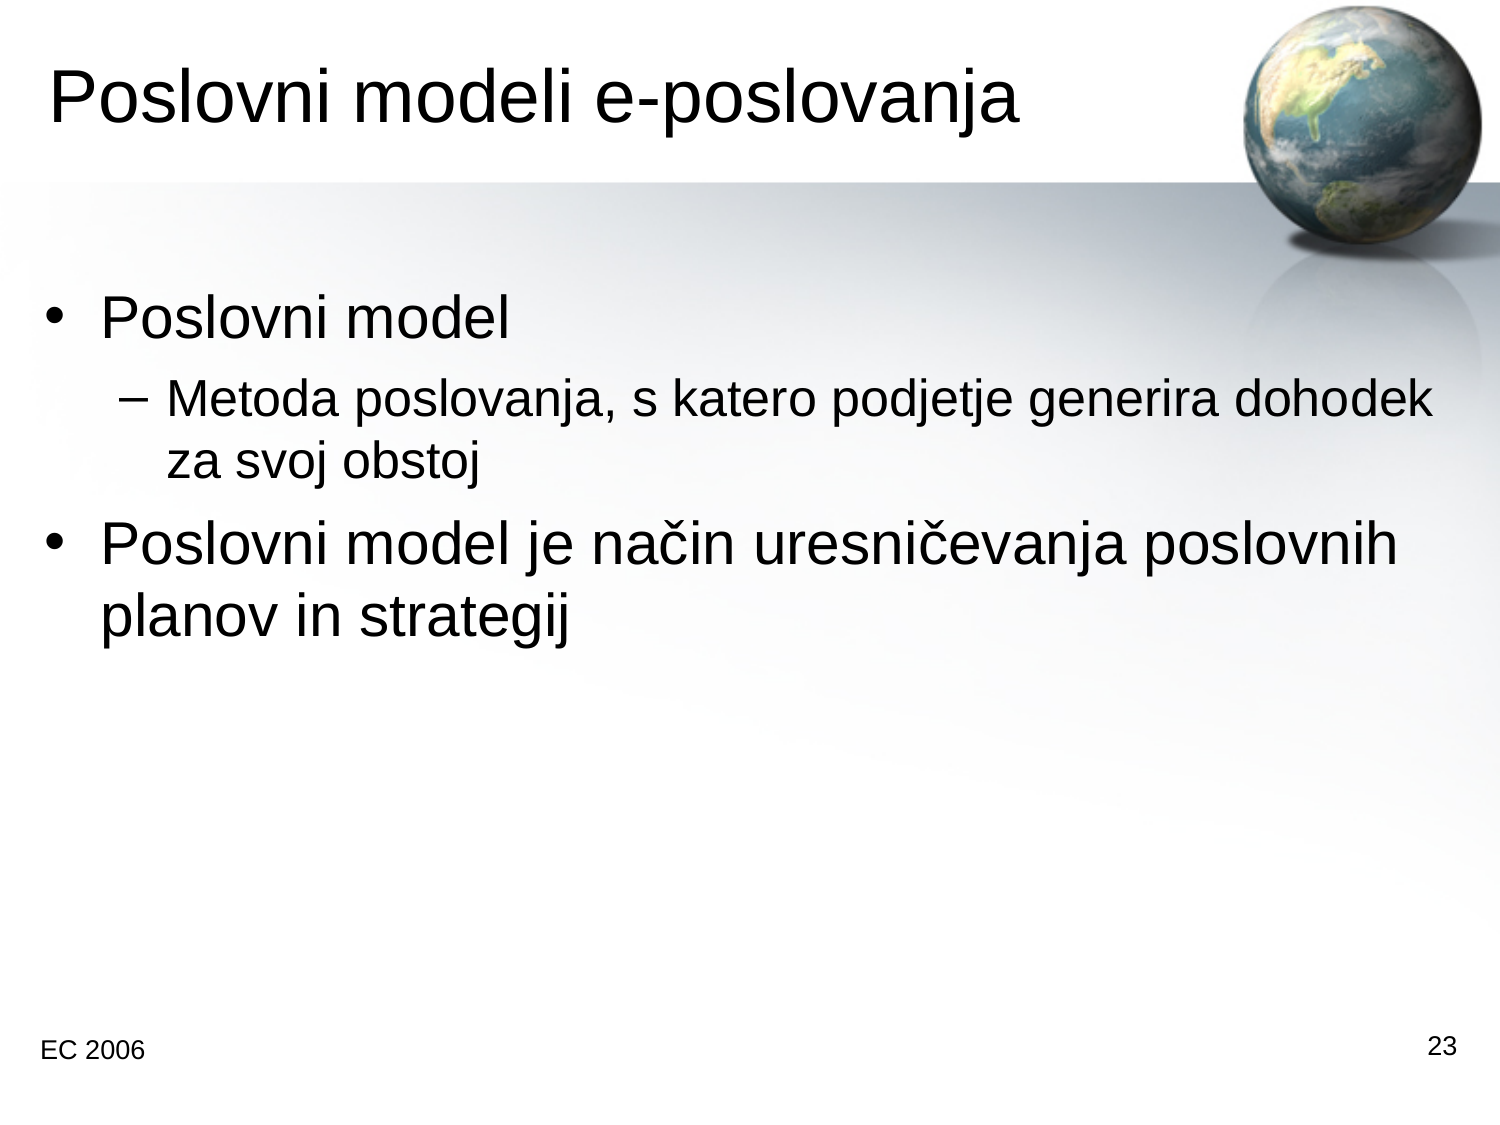

# Poslovni modeli e-poslovanja
Poslovni model
Metoda poslovanja, s katero podjetje generira dohodek za svoj obstoj
Poslovni model je način uresničevanja poslovnih planov in strategij
EC 2006